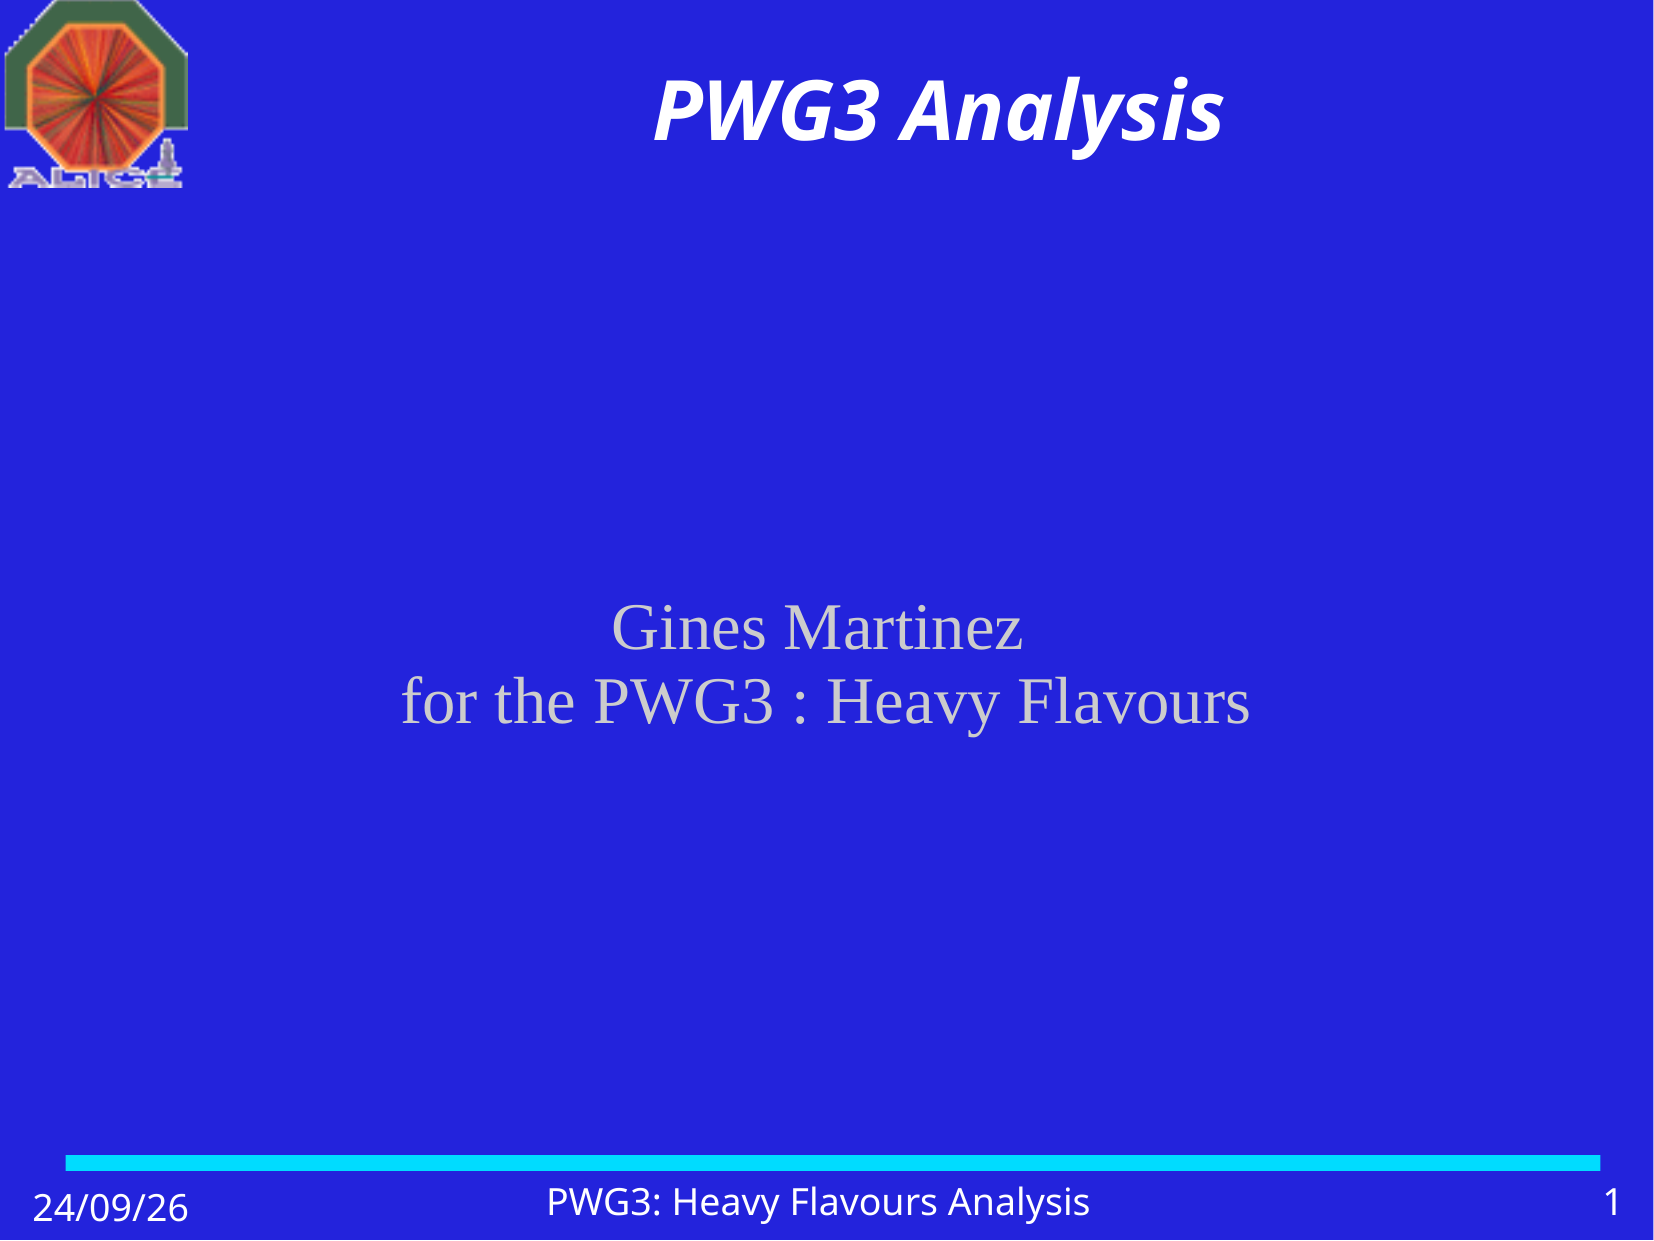

# PWG3 Analysis
Gines Martinez
for the PWG3 : Heavy Flavours